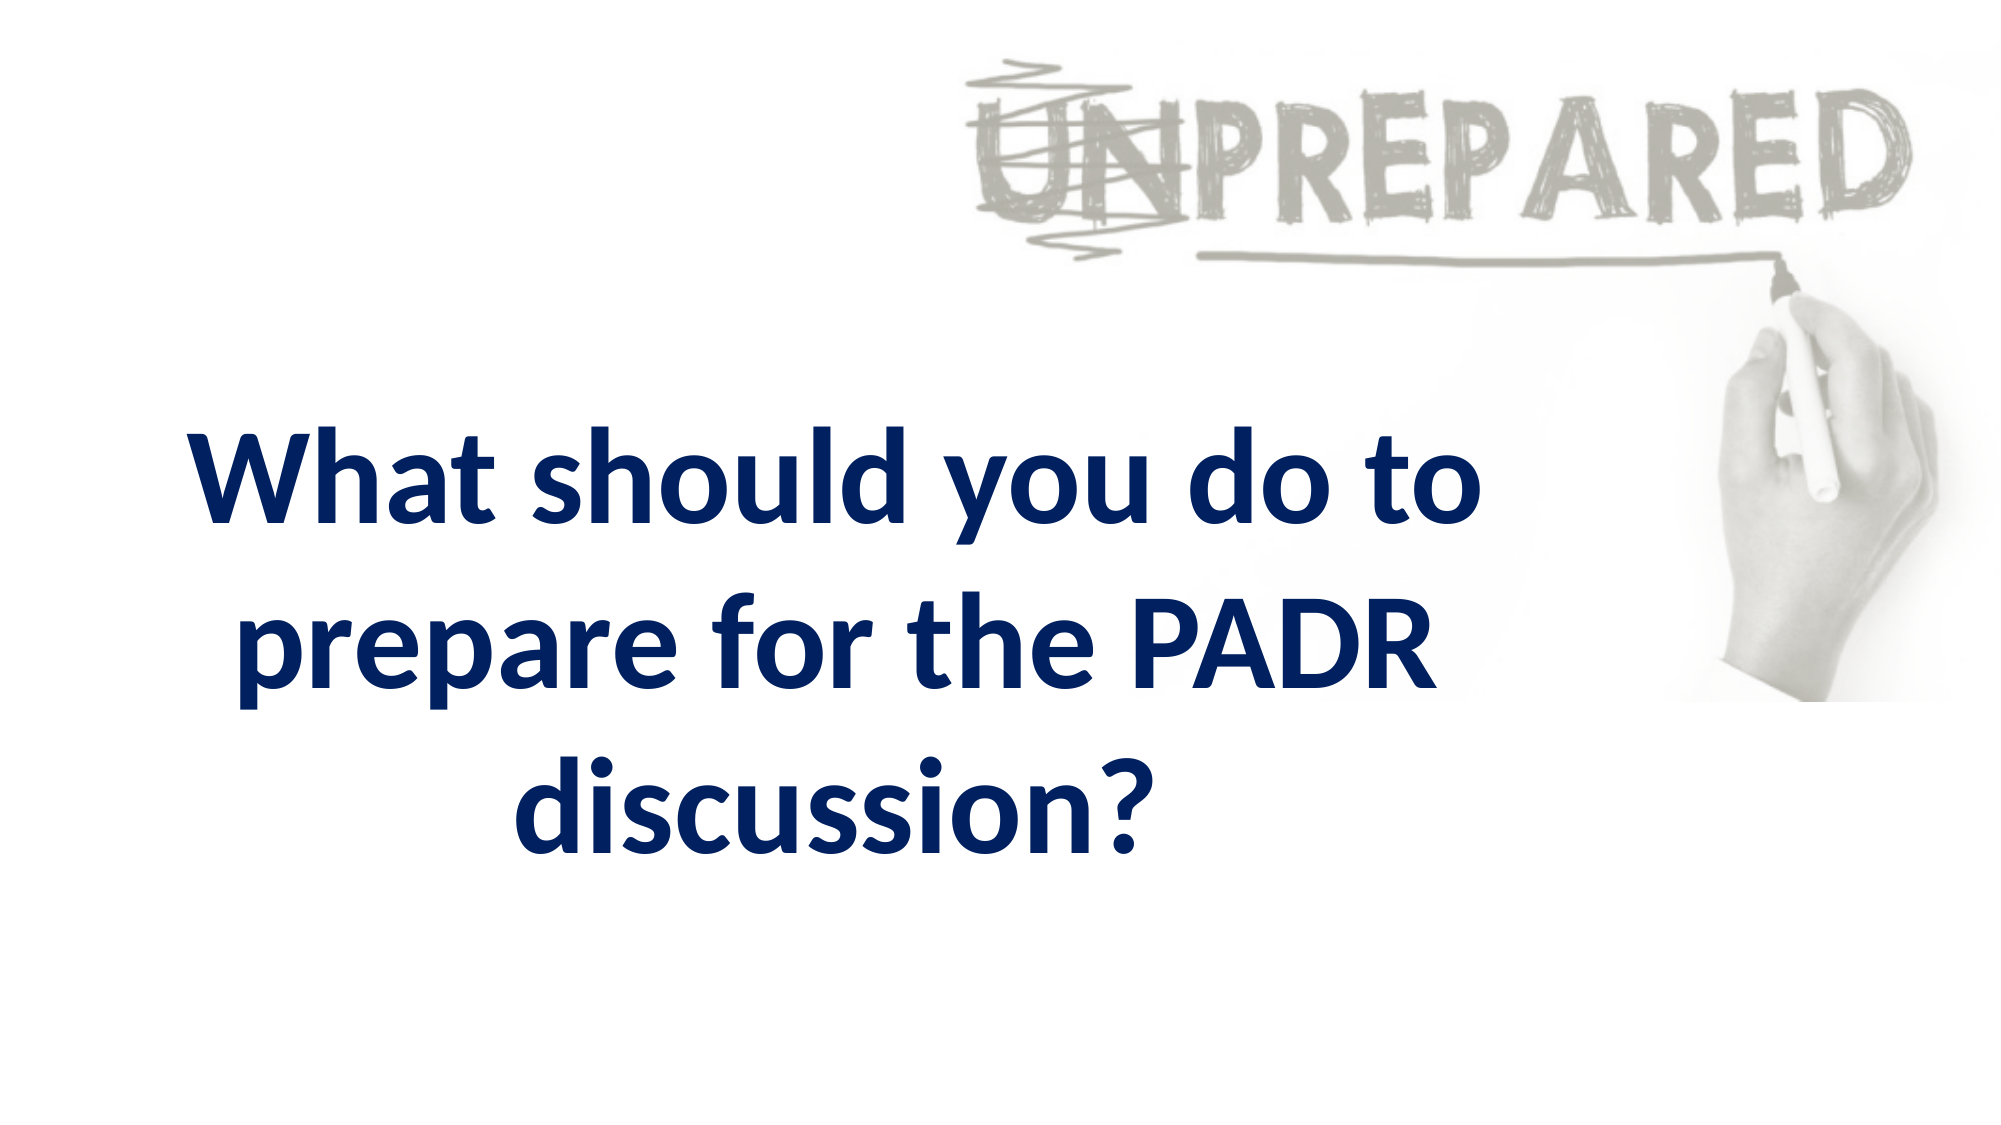

What should you do to prepare for the PADR discussion?